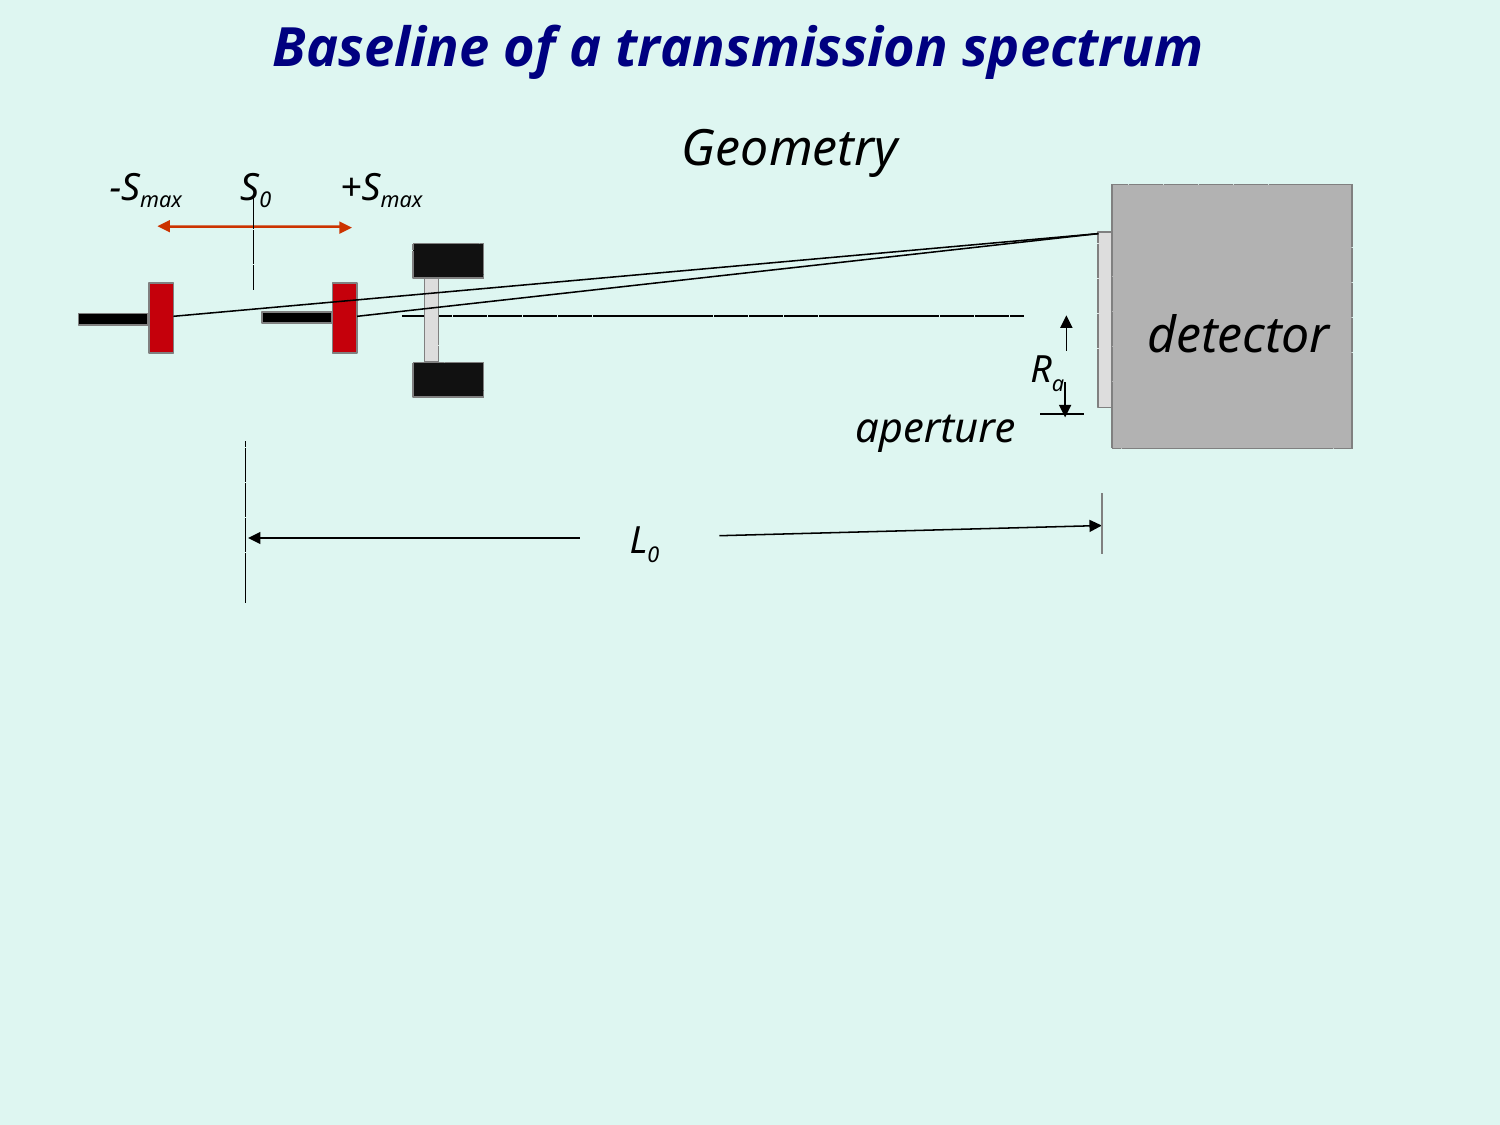

Baseline of a transmission spectrum
Geometry
 -Smax
S0
+Smax
detector
Ra
aperture
L0